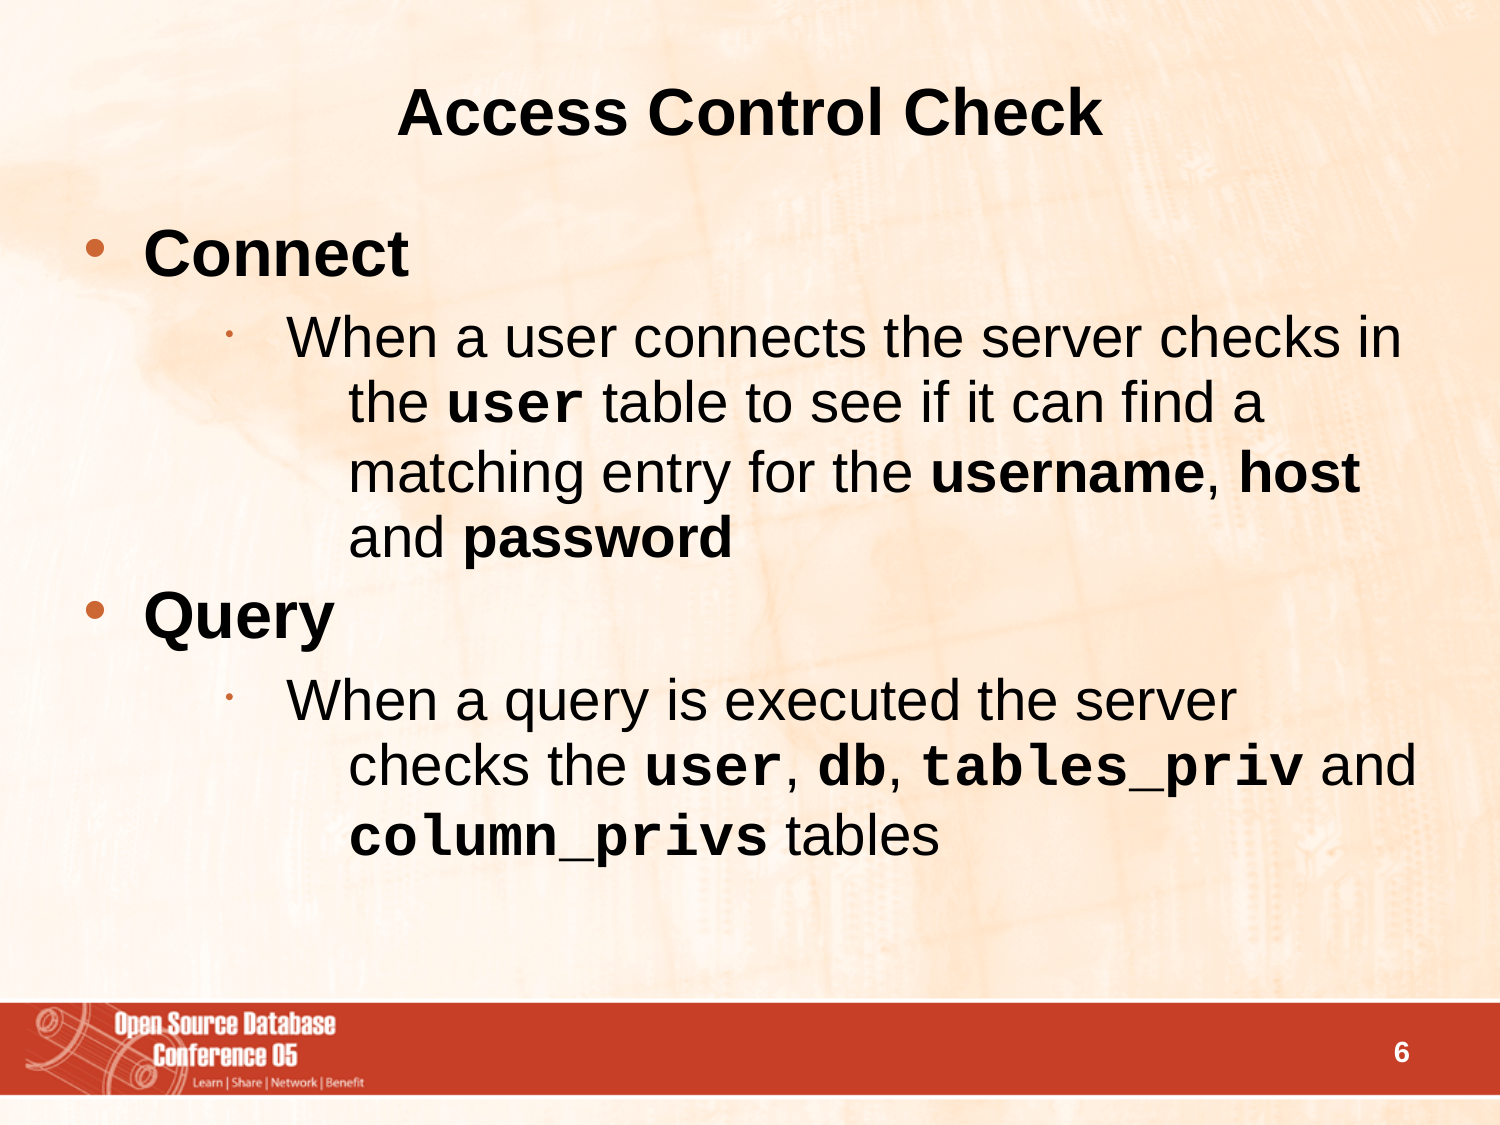

# Access Control Check
Connect
When a user connects the server checks in the user table to see if it can find a matching entry for the username, host and password
Query
When a query is executed the server checks the user, db, tables_priv and column_privs tables
6